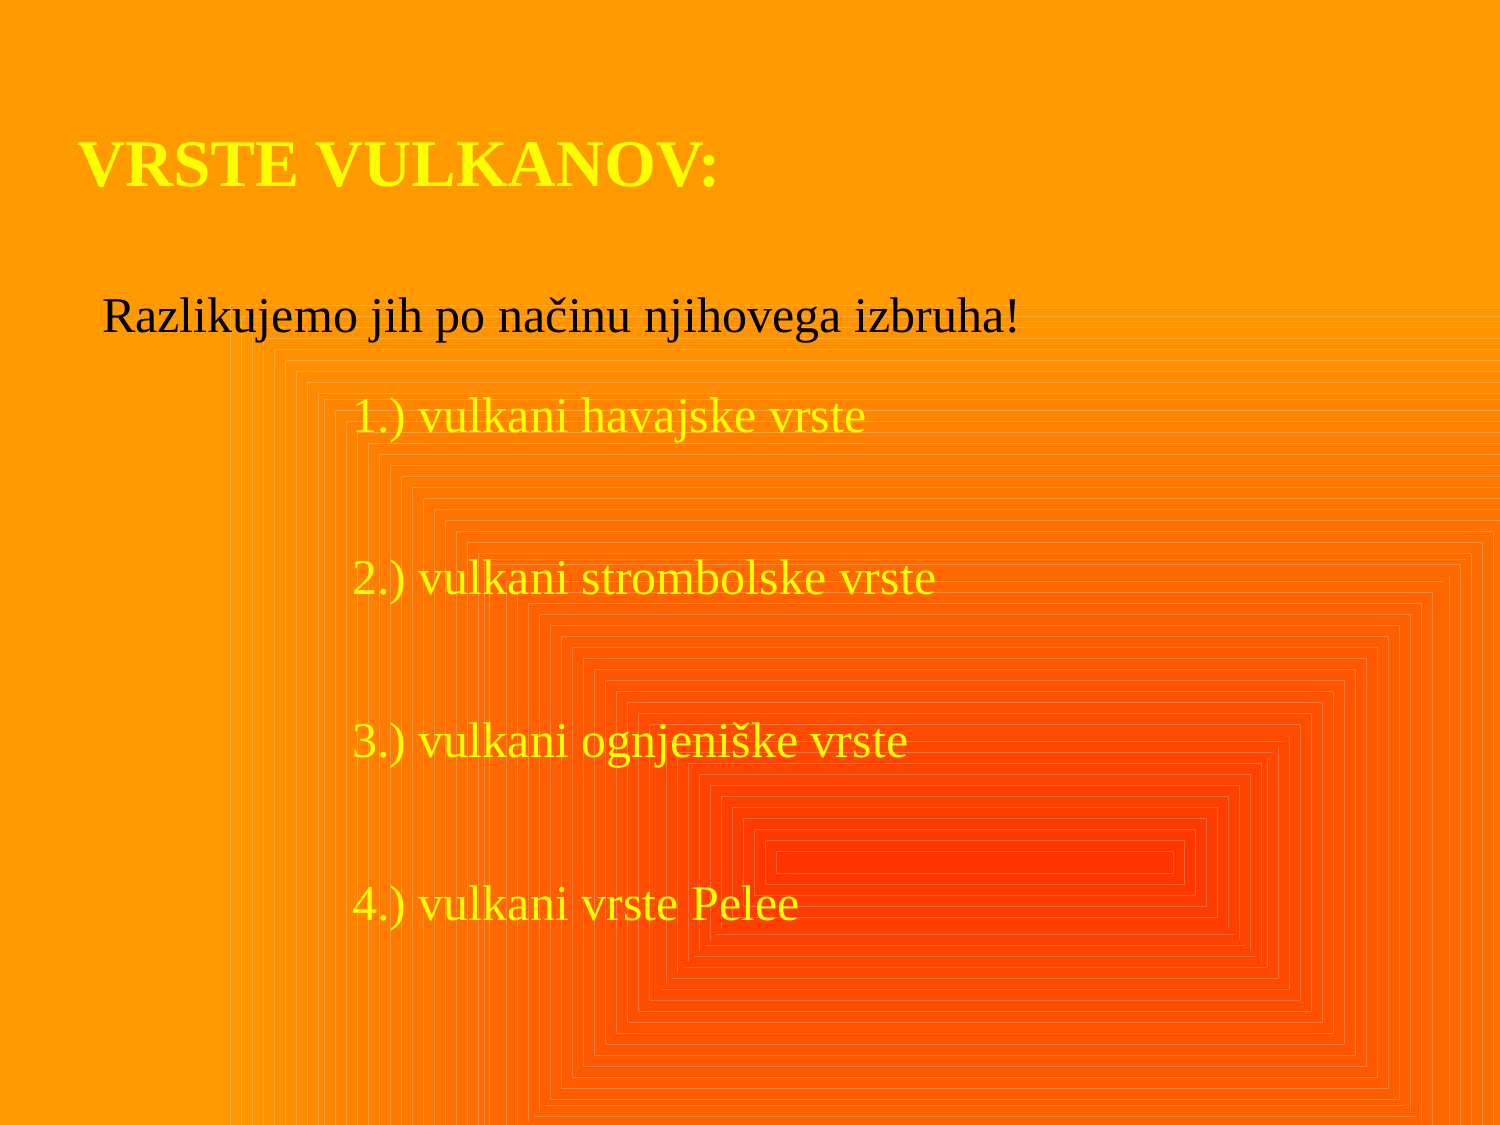

VRSTE VULKANOV:
Razlikujemo jih po načinu njihovega izbruha!
1.) vulkani havajske vrste
2.) vulkani strombolske vrste
3.) vulkani ognjeniške vrste
4.) vulkani vrste Pelee